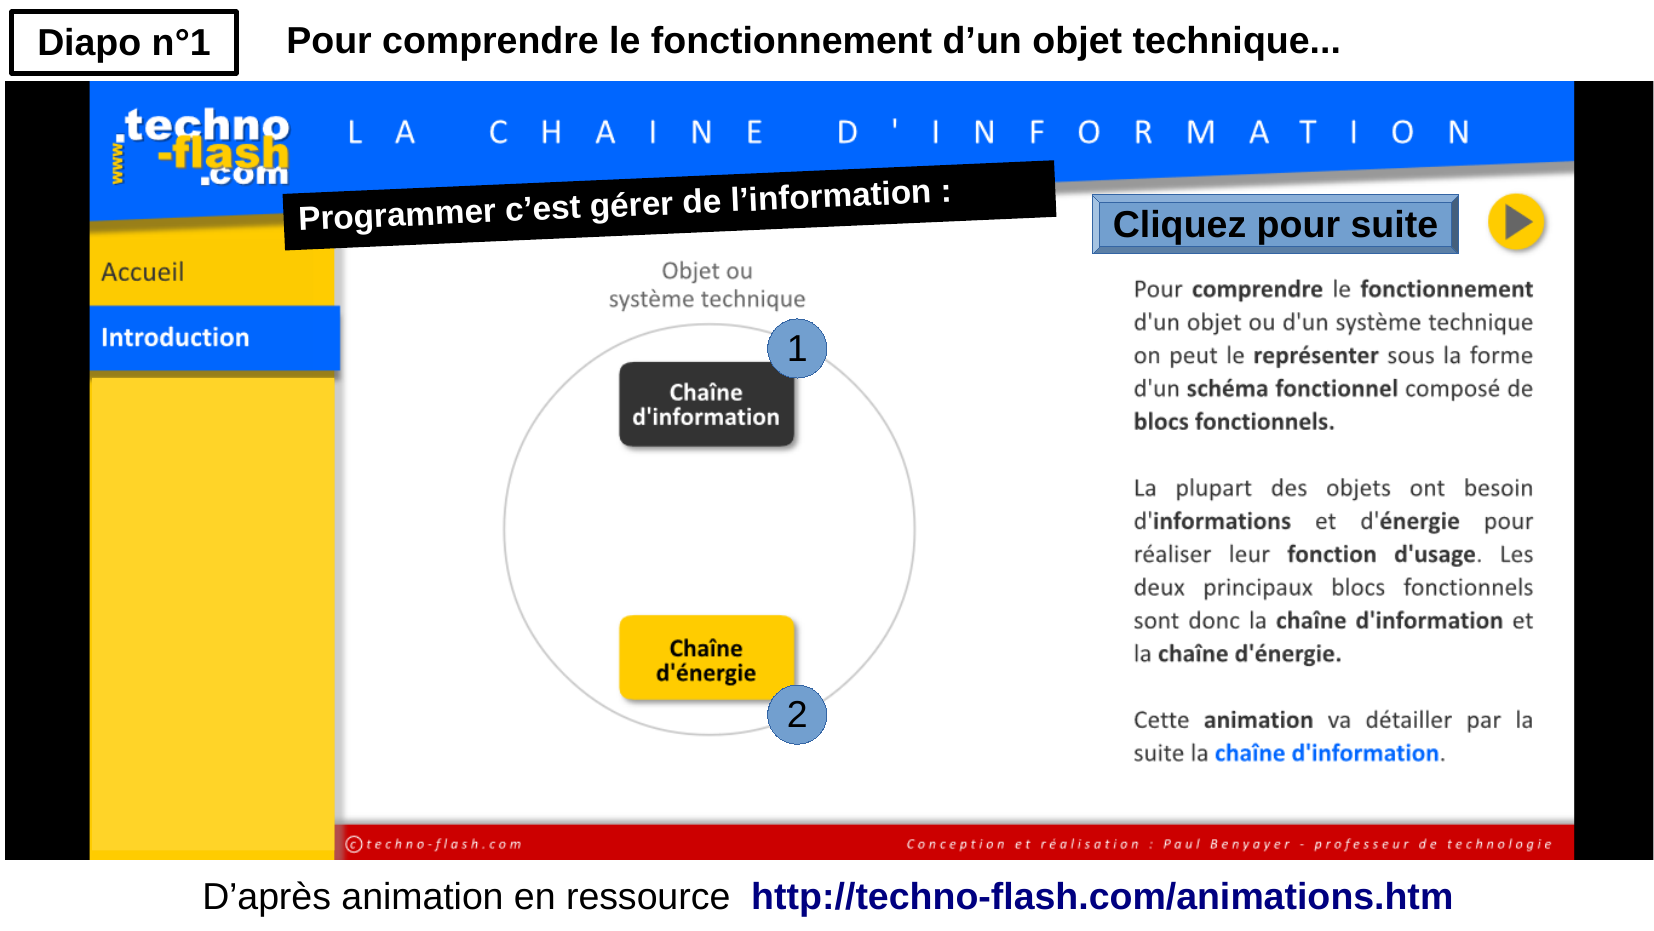

Diapo n°1
Pour comprendre le fonctionnement d’un objet technique...
Programmer c’est gérer de l’information :
Cliquez pour suite
1
2
D’après animation en ressource http://techno-flash.com/animations.htm